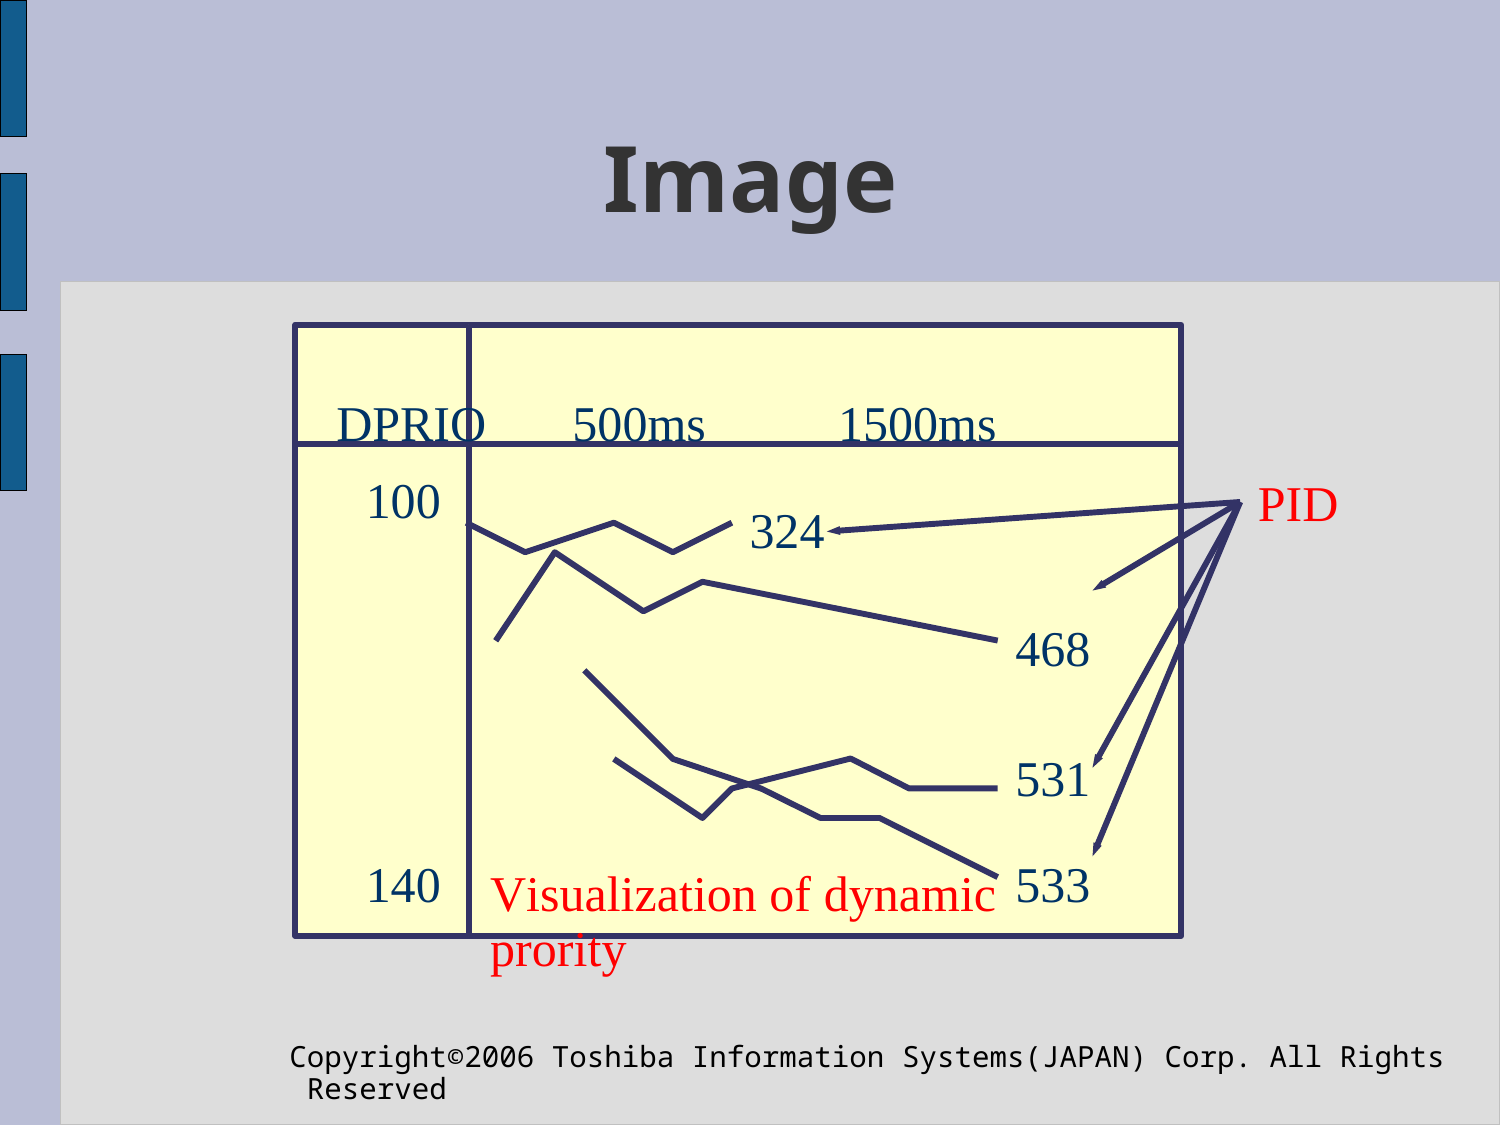

# Image
DPRIO
500ms
1500ms
100
PID
324
468
531
140
533
Visualization of dynamic prority
Copyright©2006 Toshiba Information Systems(JAPAN) Corp. All Rights Reserved